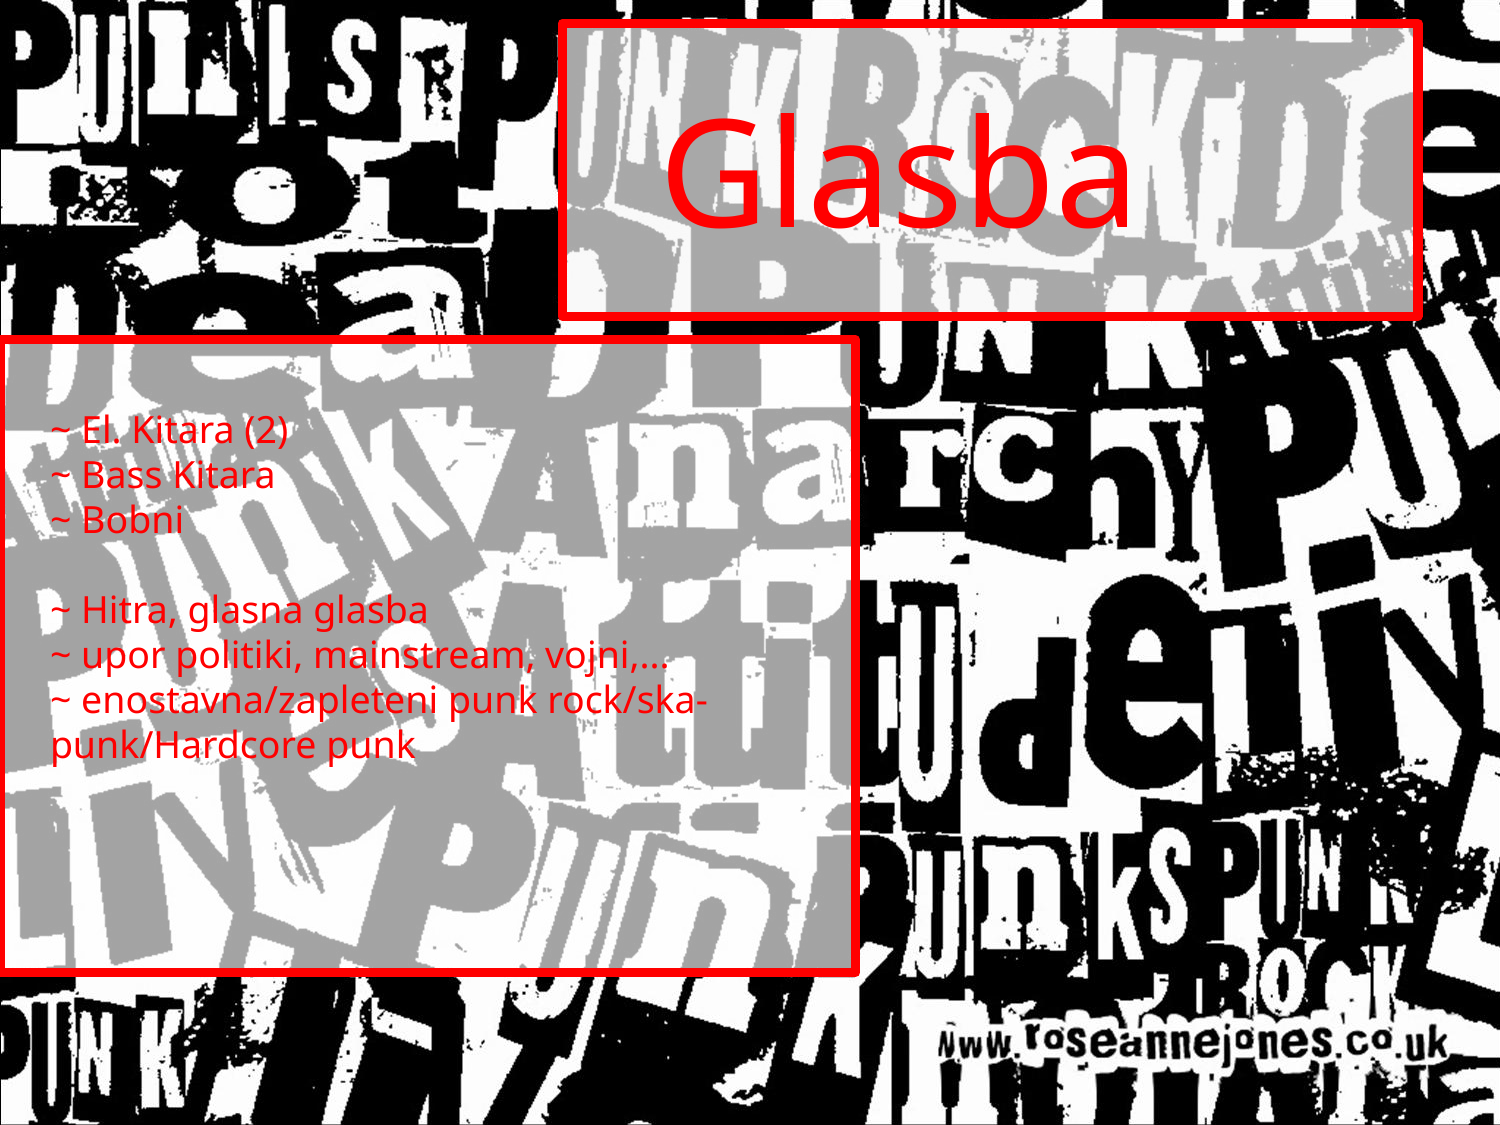

Glasba
~ El. Kitara (2)
~ Bass Kitara
~ Bobni
~ Hitra, glasna glasba
~ upor politiki, mainstream, vojni,...
~ enostavna/zapleteni punk rock/ska-punk/Hardcore punk